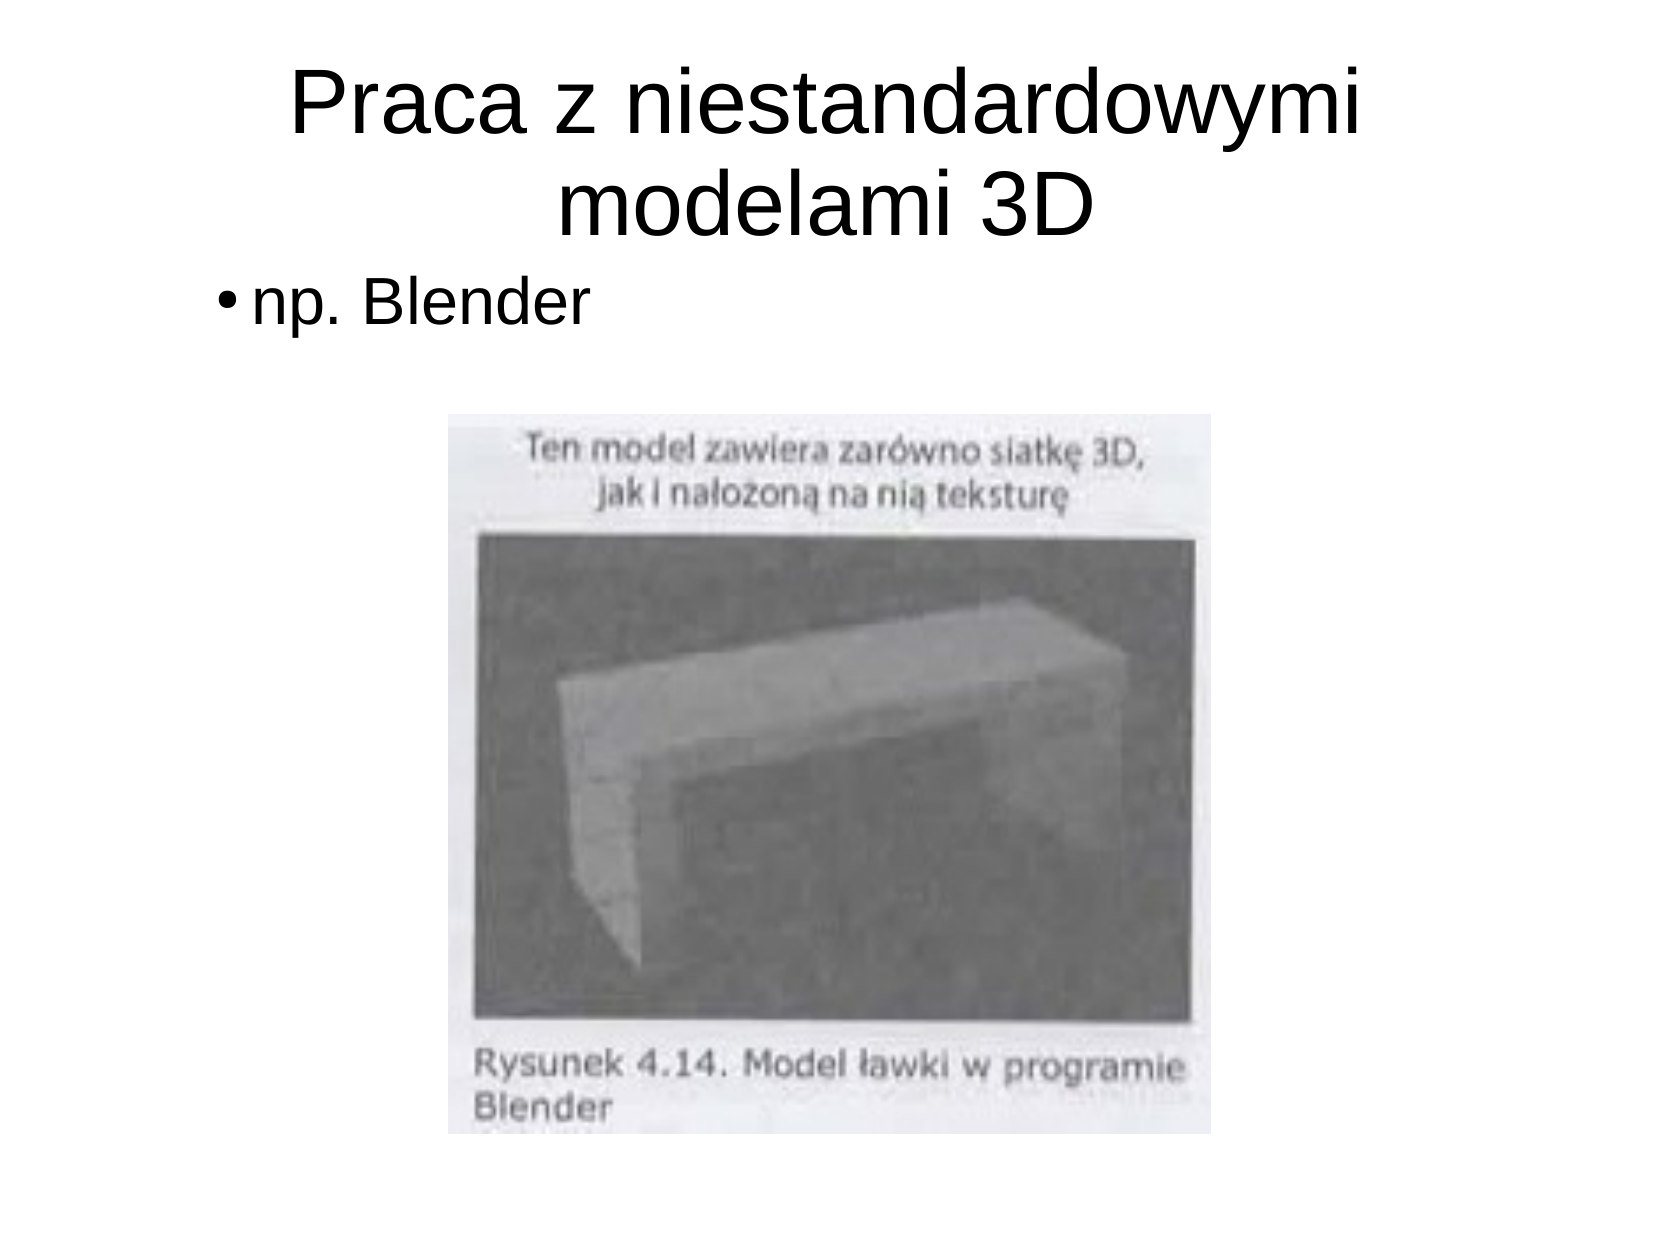

# Praca z niestandardowymi modelami 3D
np. Blender